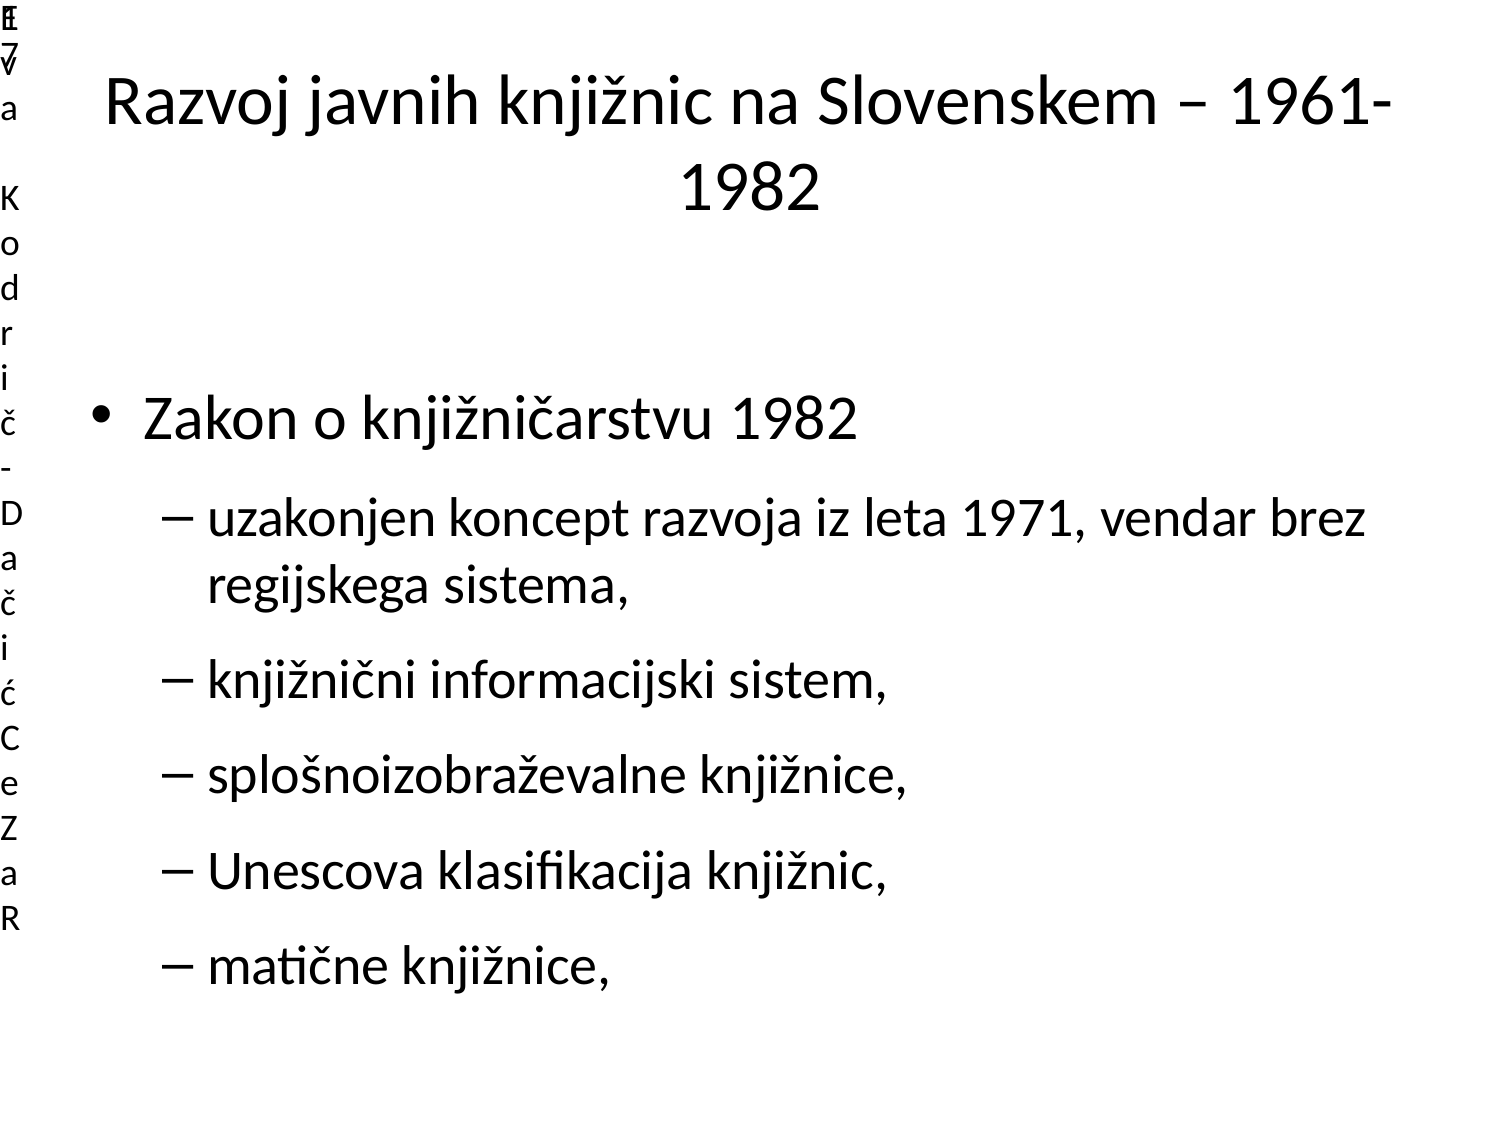

Eva Kodrič-Dačić
CeZaR
# Razvoj javnih knjižnic na Slovenskem – 1961-1982
Zakon o knjižničarstvu 1982
uzakonjen koncept razvoja iz leta 1971, vendar brez regijskega sistema,
knjižnični informacijski sistem,
splošnoizobraževalne knjižnice,
Unescova klasifikacija knjižnic,
matične knjižnice,